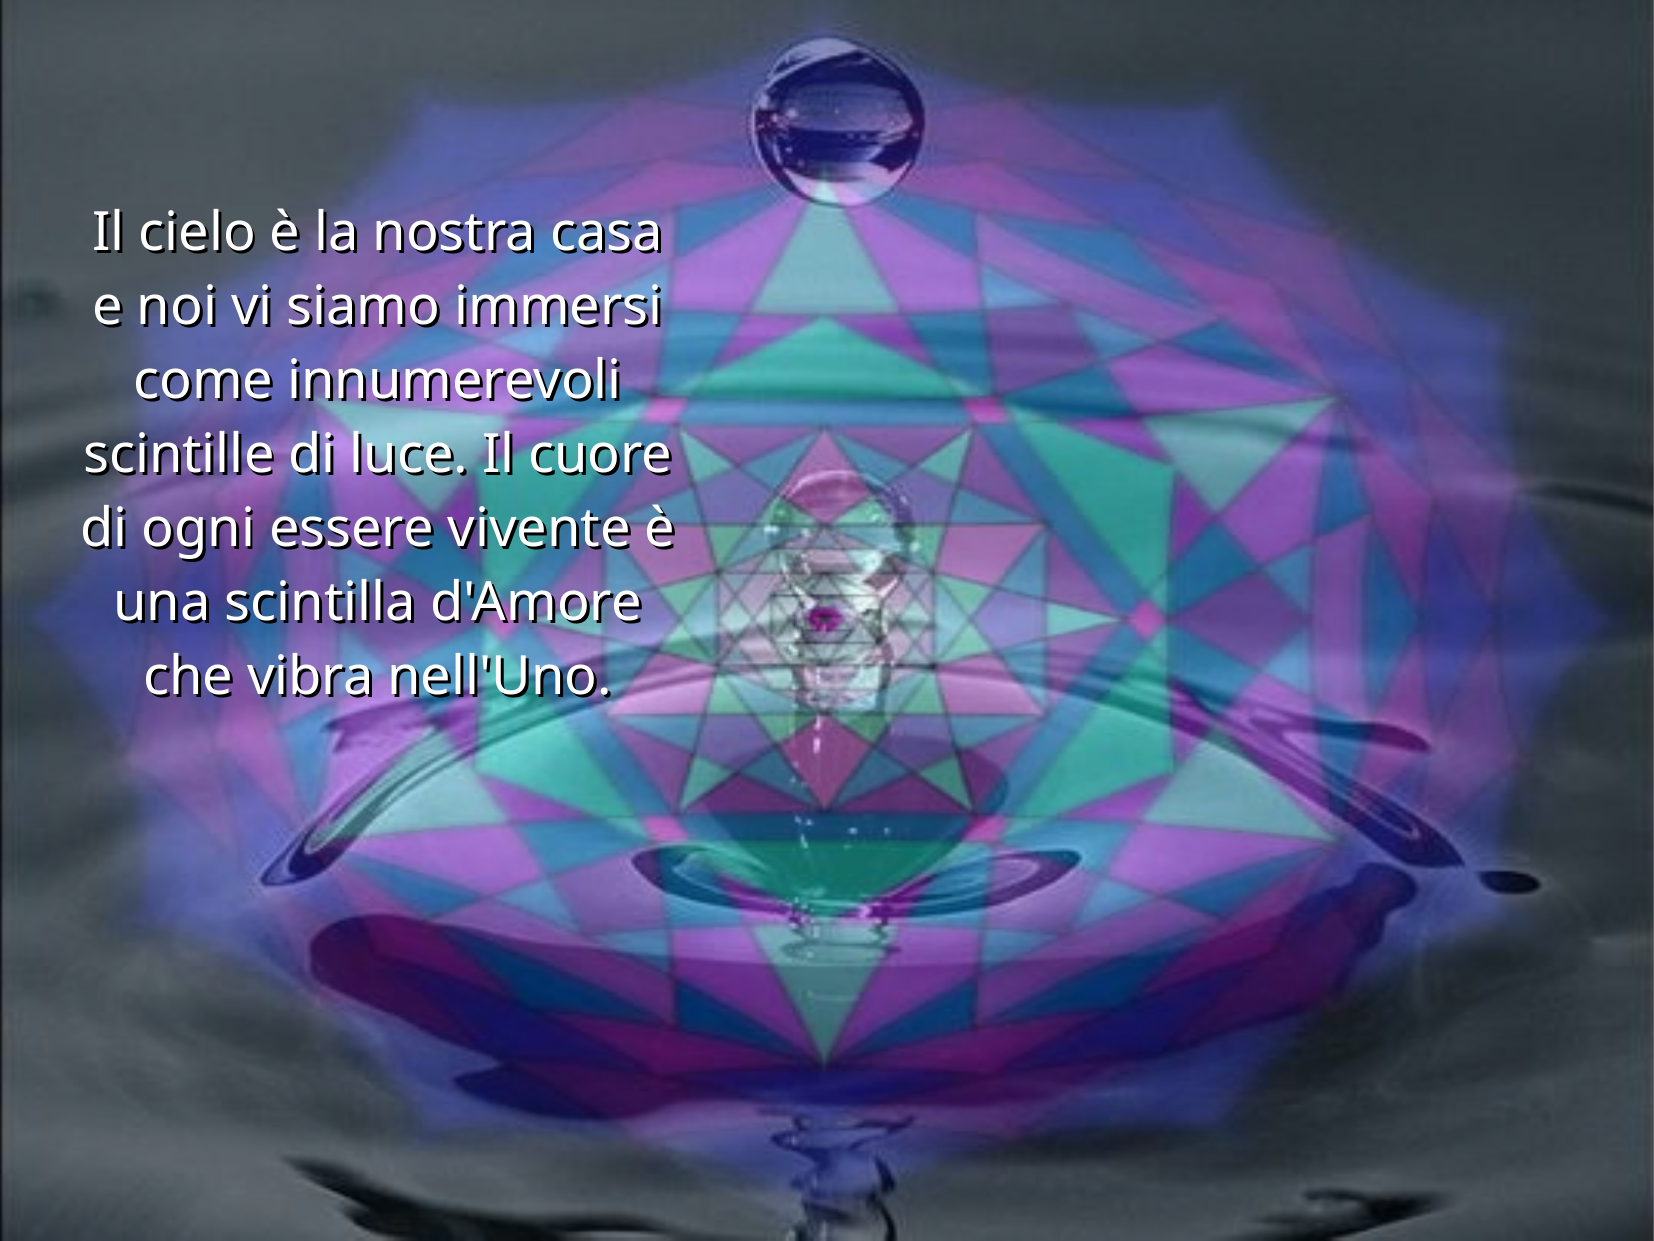

# Il cielo è la nostra casa e noi vi siamo immersi come innumerevoli scintille di luce. Il cuore di ogni essere vivente è una scintilla d'Amore che vibra nell'Uno.